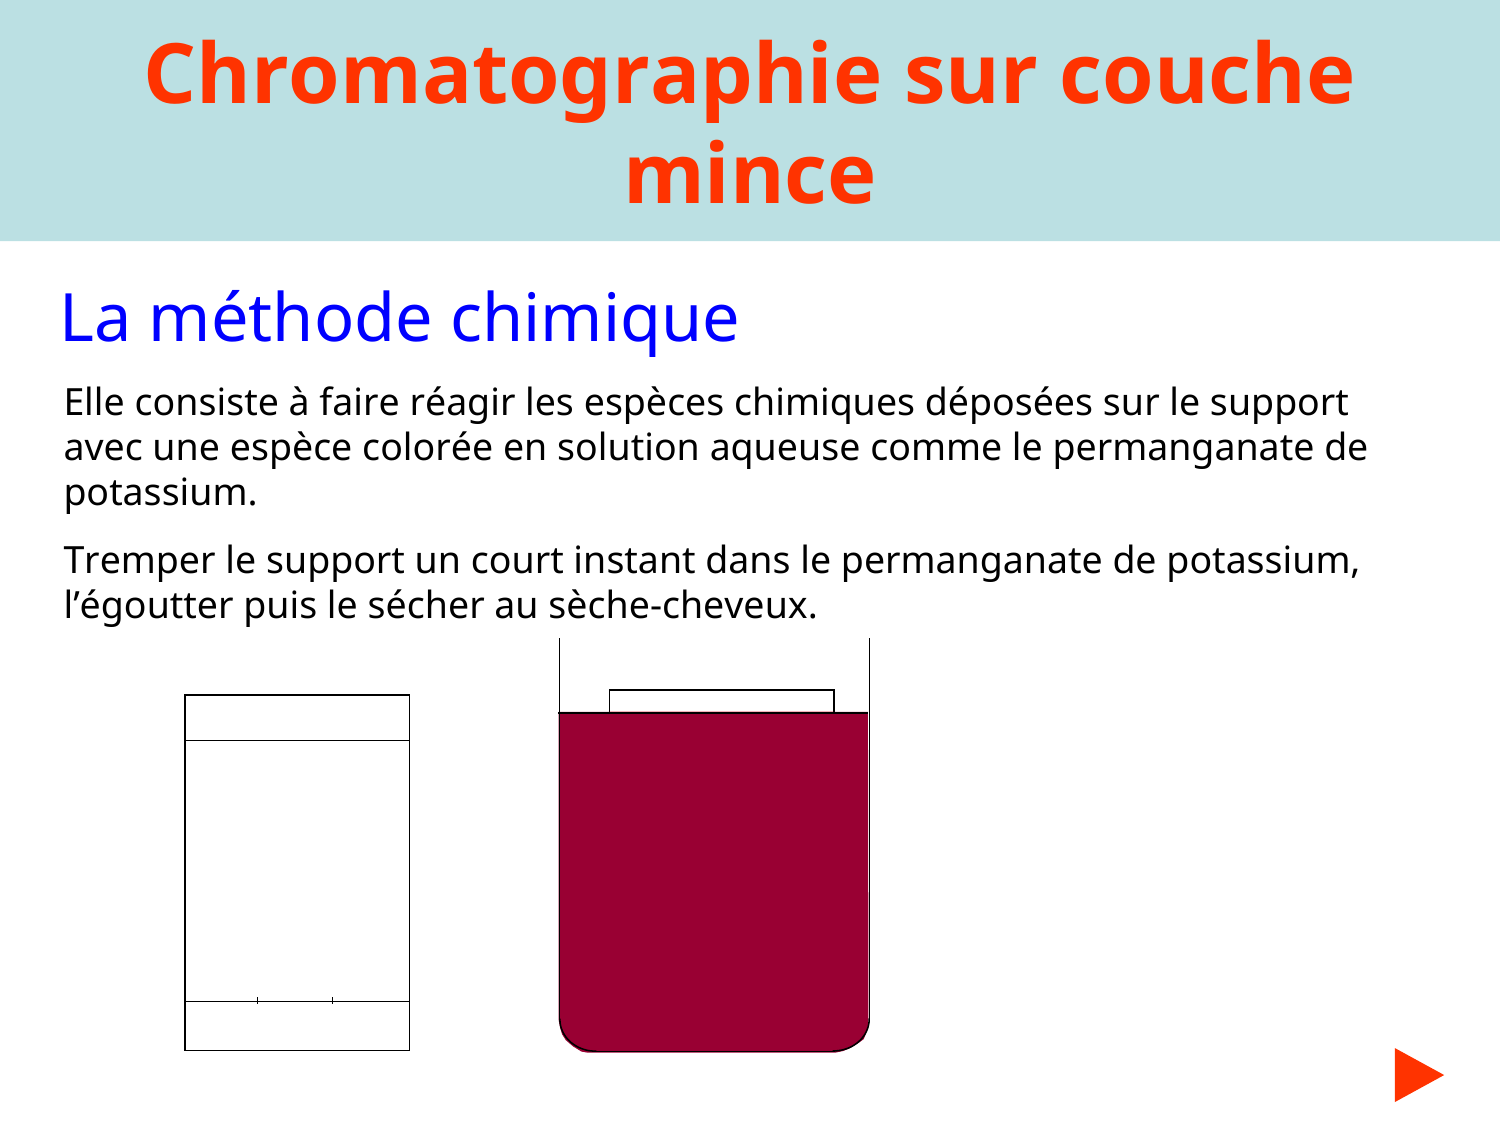

# Chromatographie sur couche mince
La méthode chimique
Elle consiste à faire réagir les espèces chimiques déposées sur le support avec une espèce colorée en solution aqueuse comme le permanganate de potassium.
Tremper le support un court instant dans le permanganate de potassium, l’égoutter puis le sécher au sèche-cheveux.